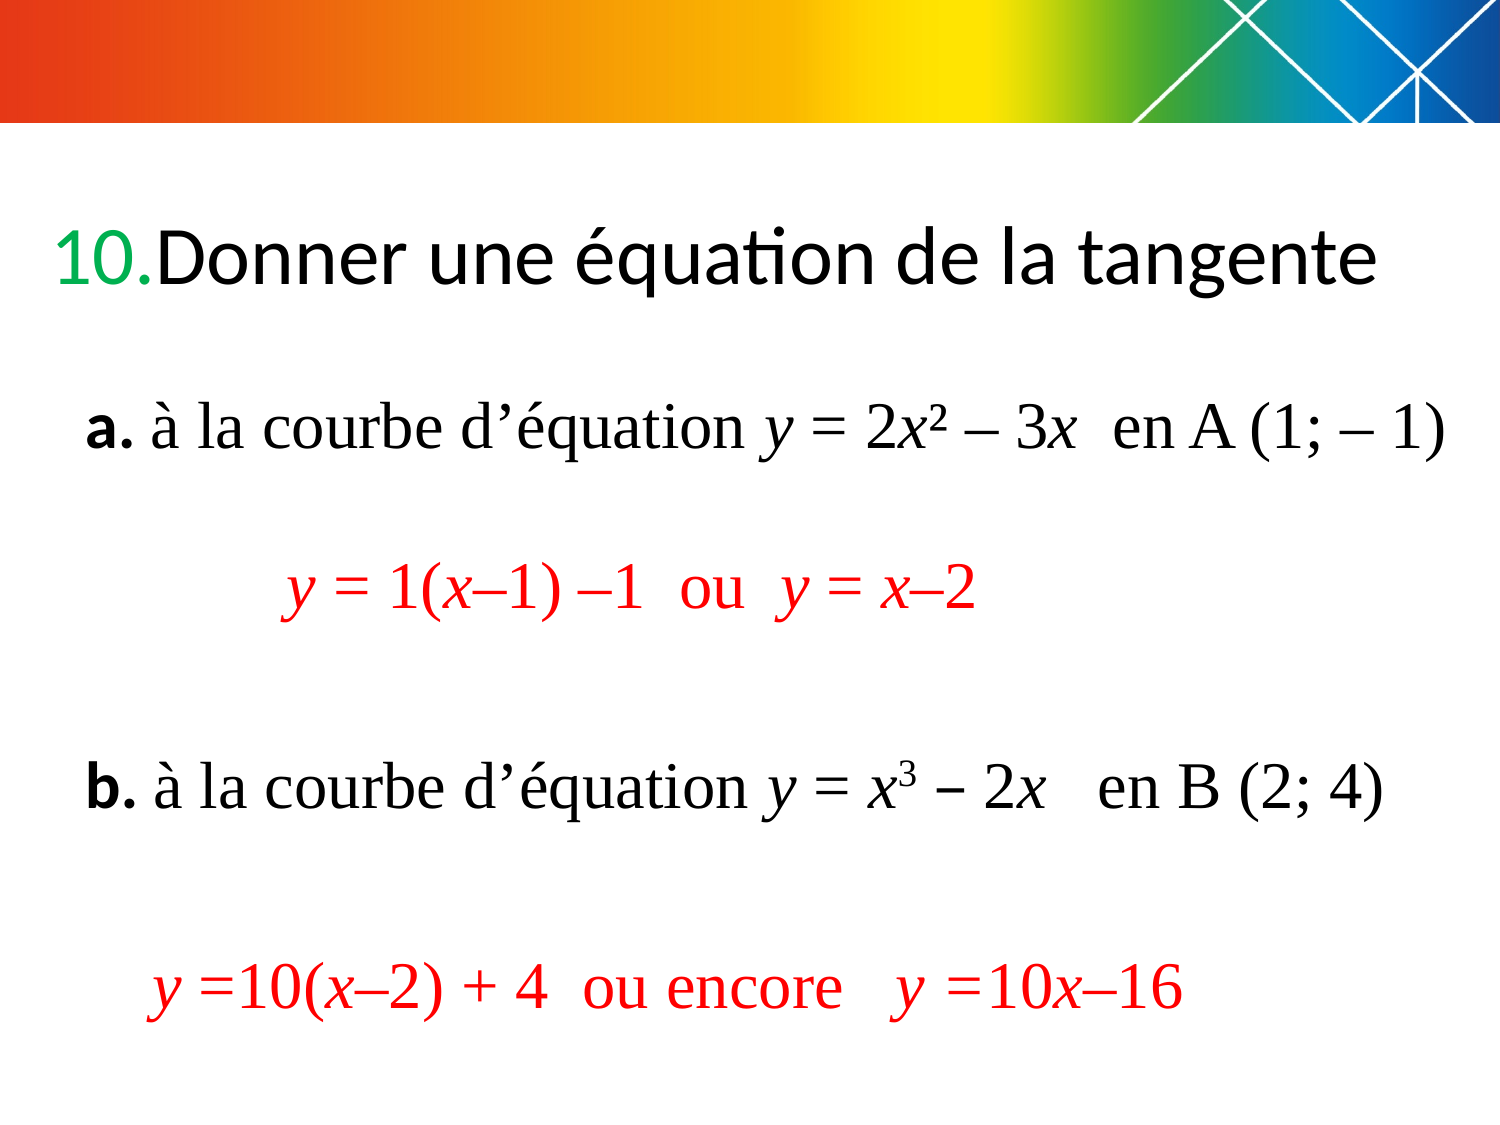

10.Donner une équation de la tangente
a. à la courbe d’équation y = 2x² – 3x en A (1; – 1)
 y = 1(x–1) –1 ou y = x–2
b. à la courbe d’équation y = x3 – 2x en B (2; 4) y =10(x–2) + 4 ou encore y =10x–16